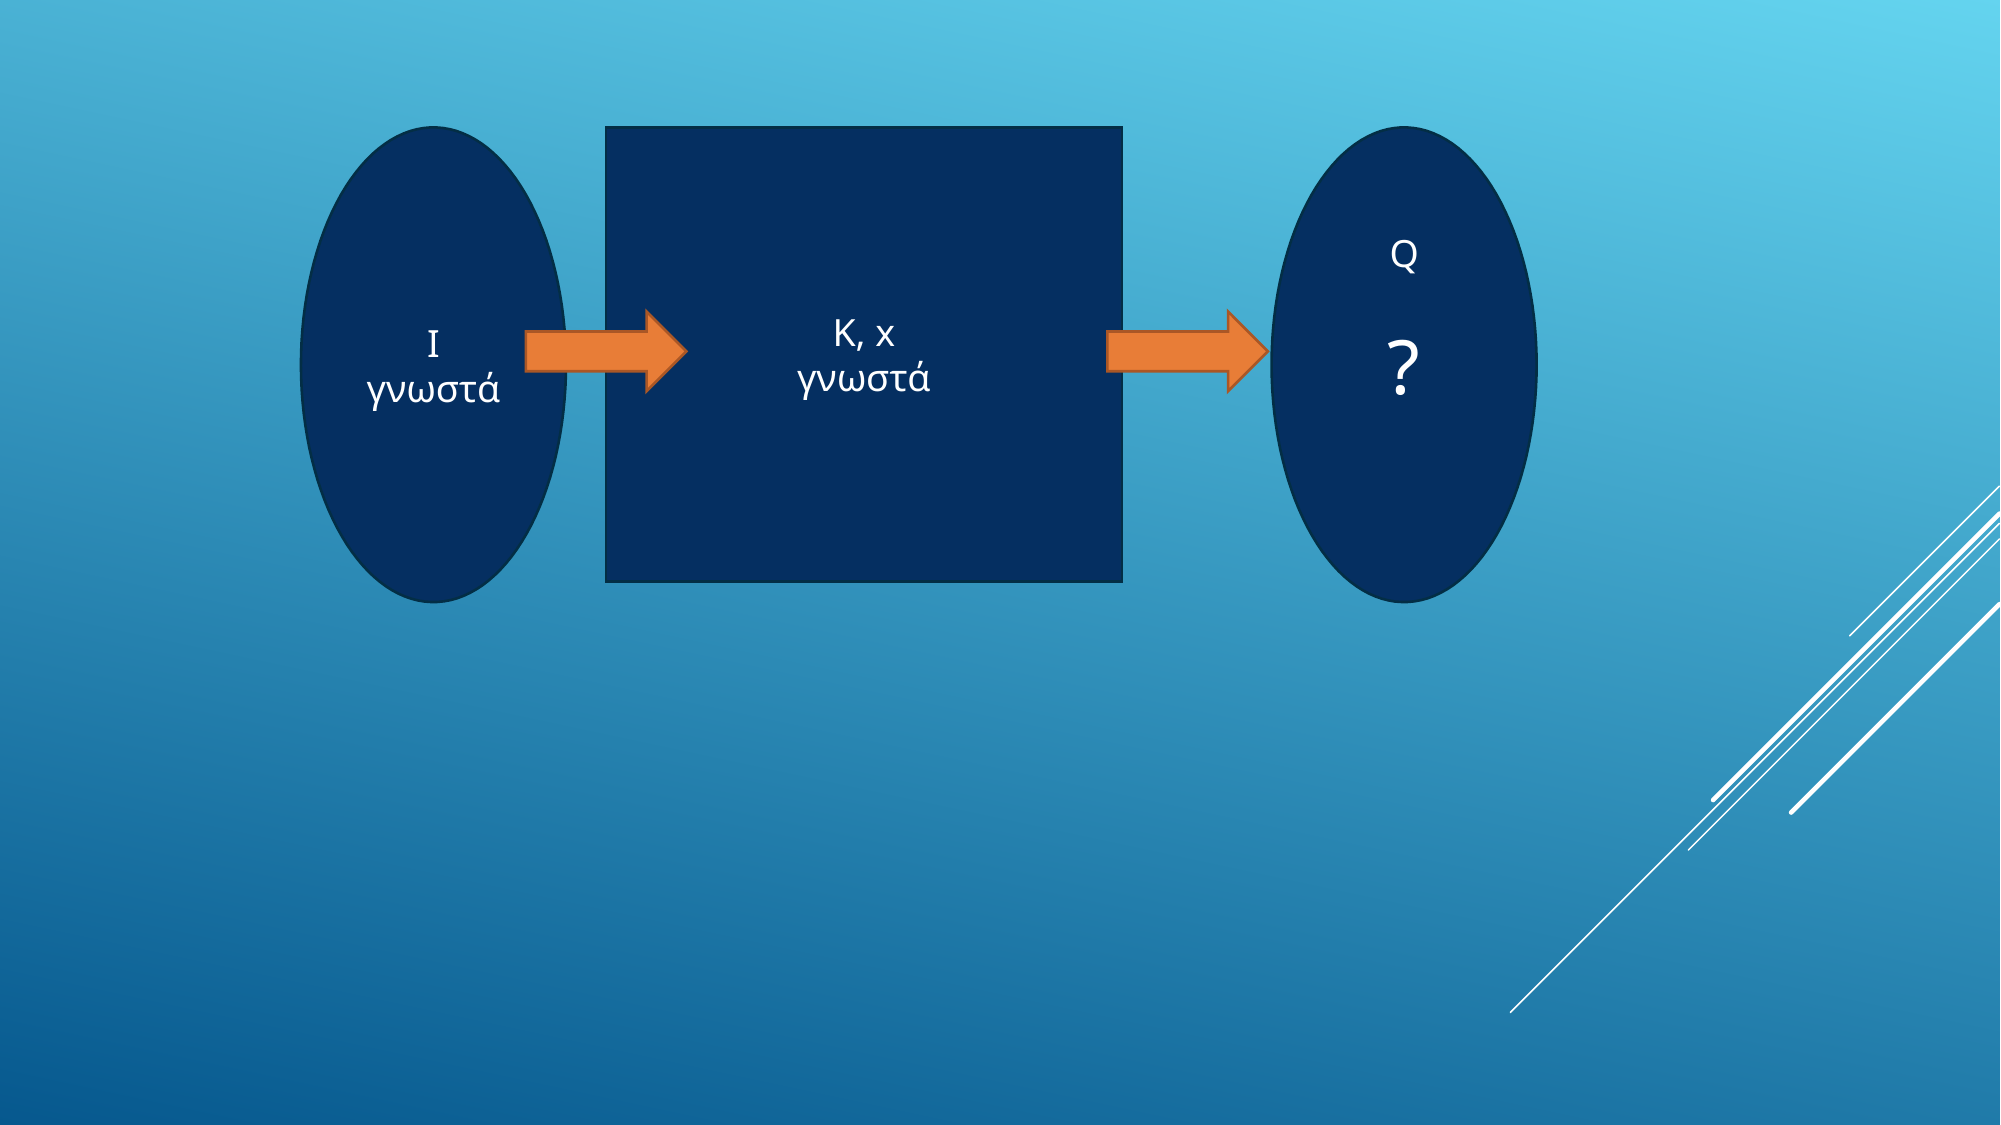

I
γνωστά
K, x
γνωστά
Q
?